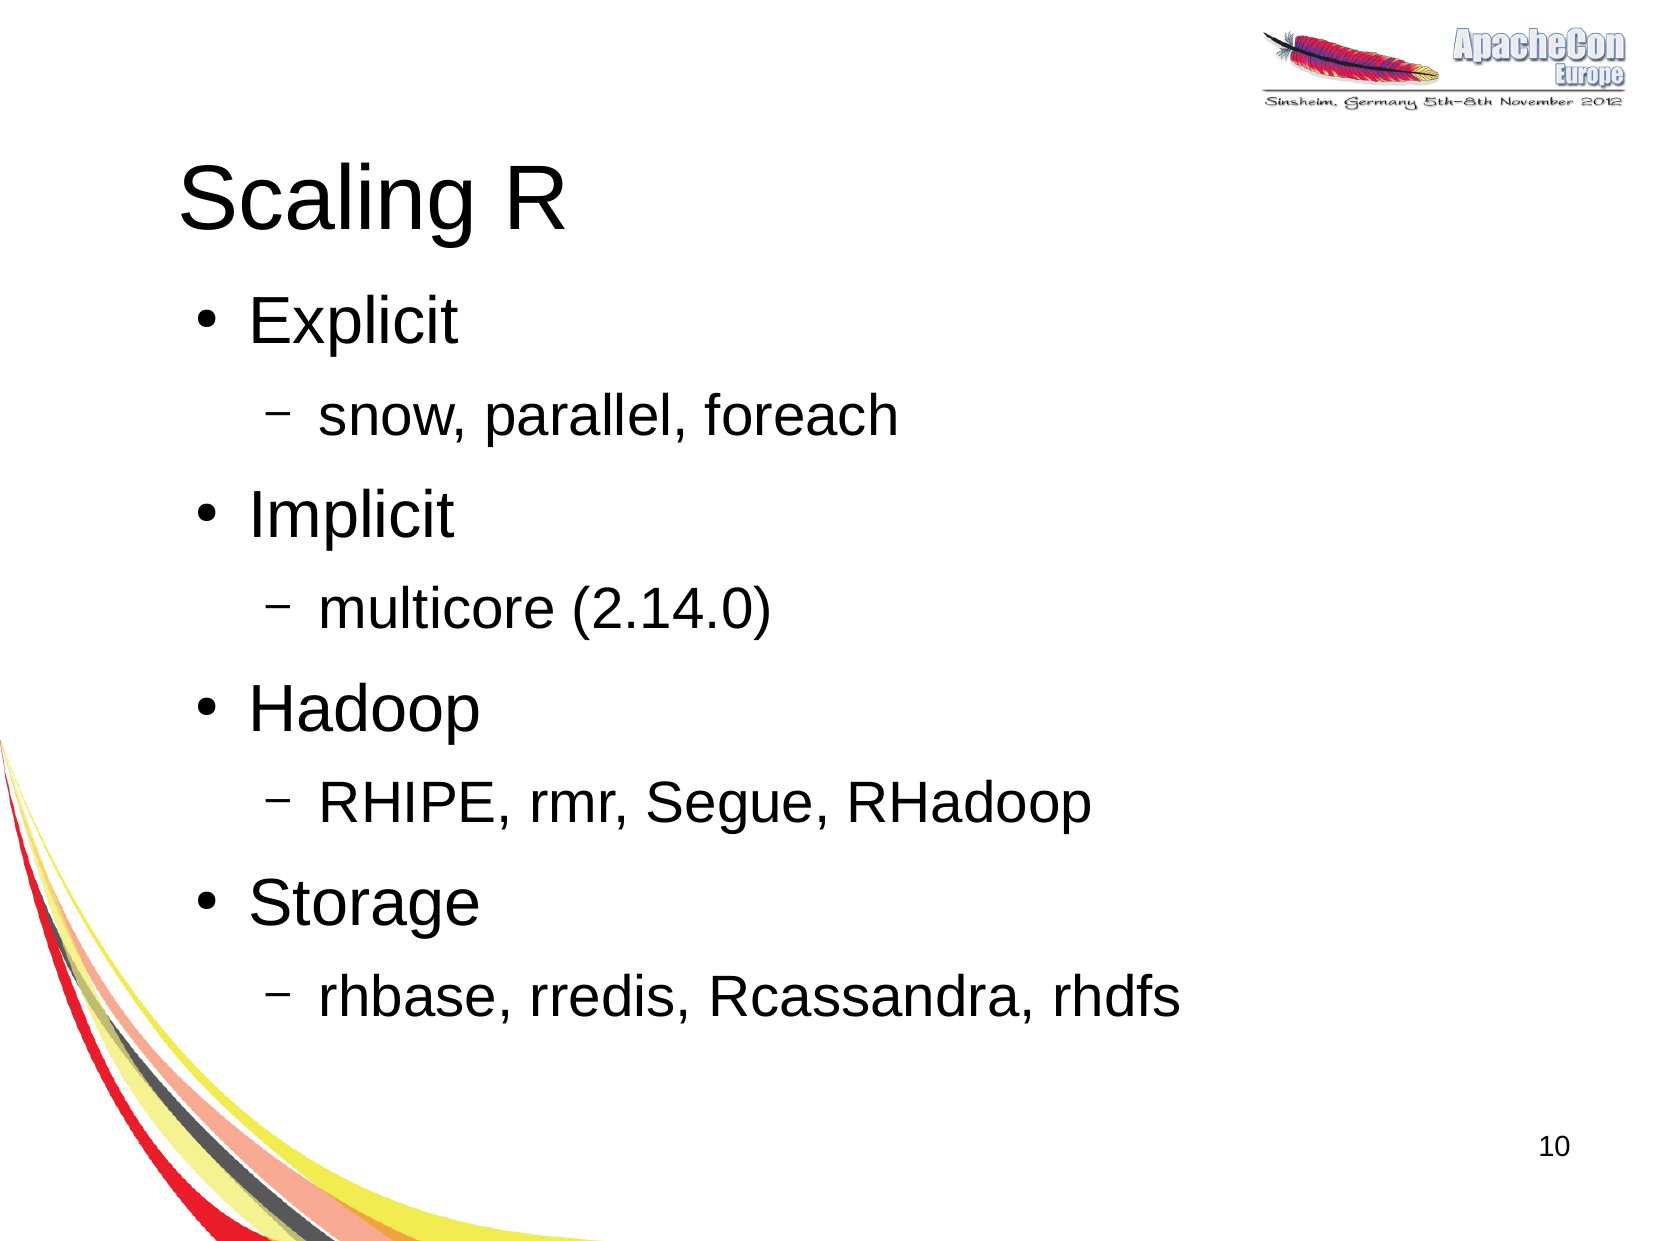

# Scaling R
Explicit
snow, parallel, foreach
Implicit
multicore (2.14.0)
Hadoop
RHIPE, rmr, Segue, RHadoop
Storage
rhbase, rredis, Rcassandra, rhdfs
10